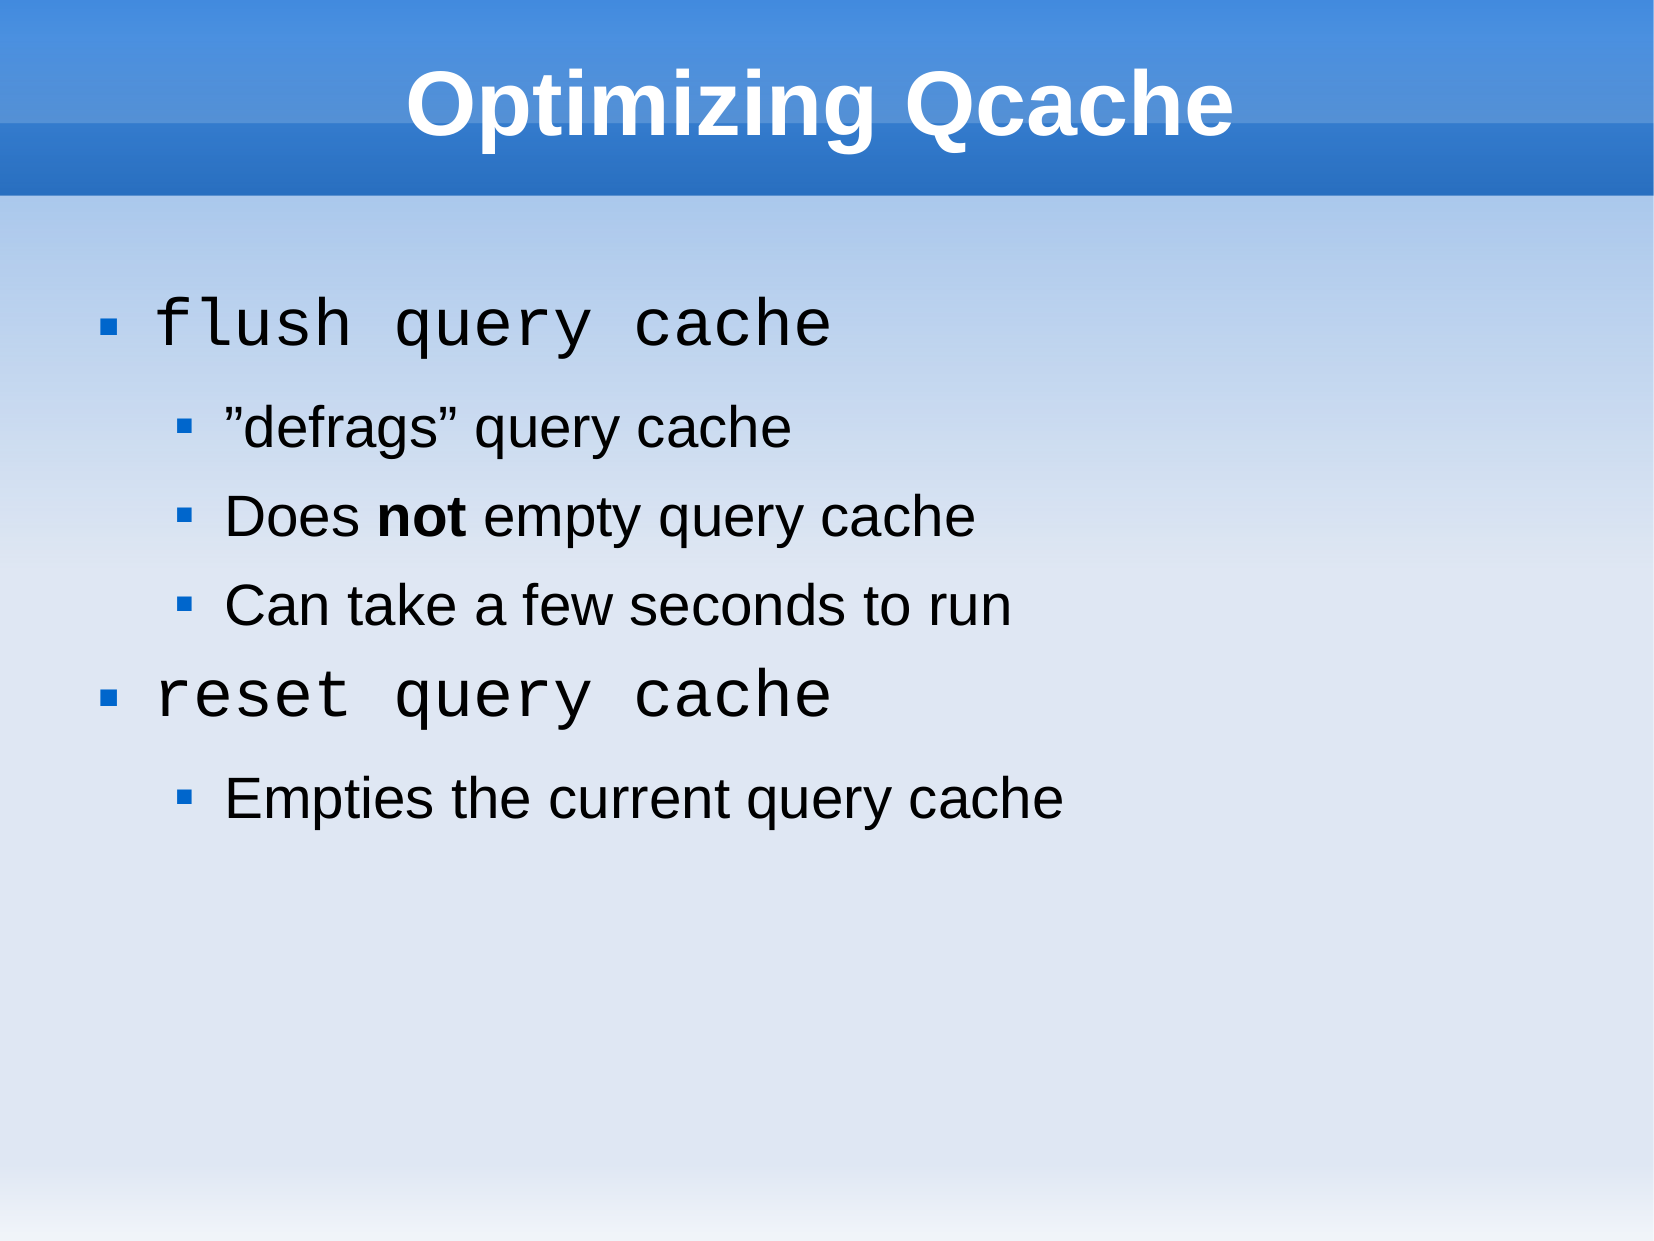

# Optimizing Qcache
flush query cache
”defrags” query cache
Does not empty query cache
Can take a few seconds to run
reset query cache
Empties the current query cache